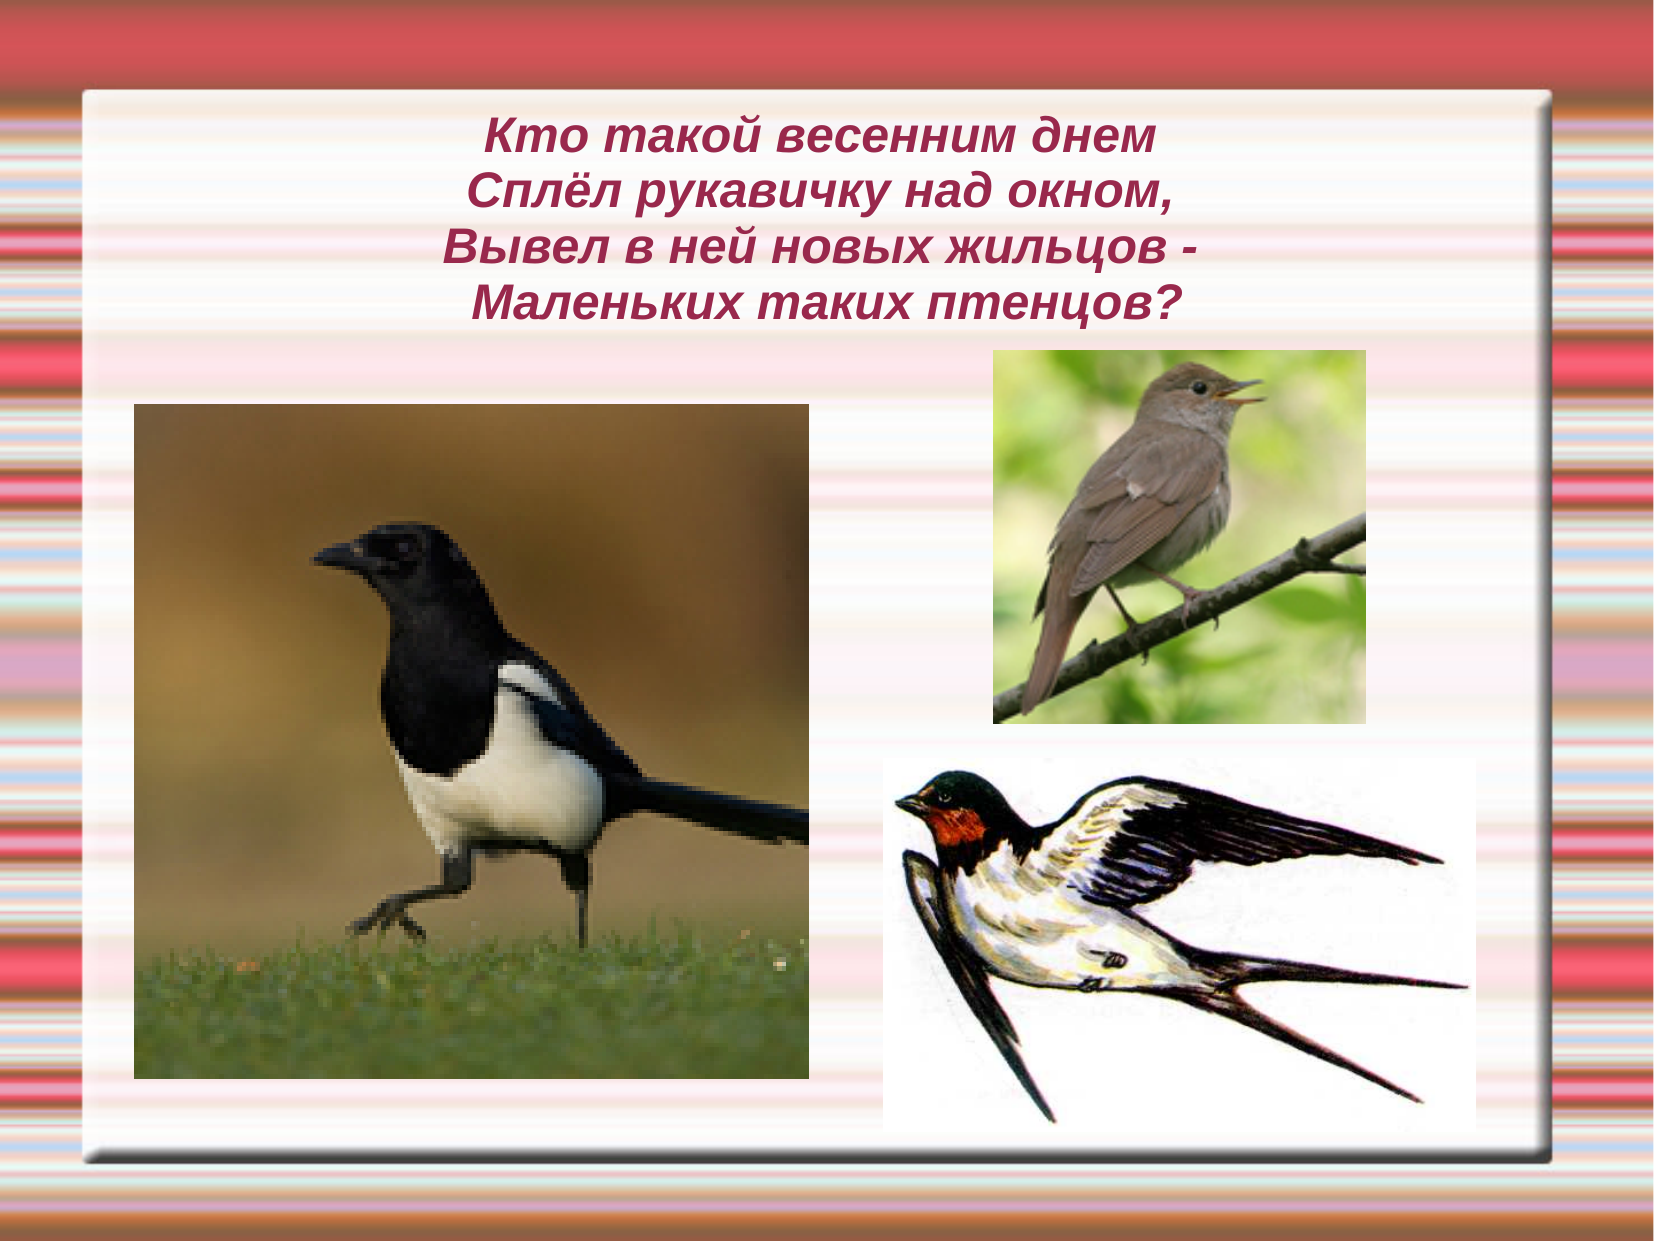

# Кто такой весенним днем Сплёл рукавичку над окном, Вывел в ней новых жильцов - Маленьких таких птенцов?